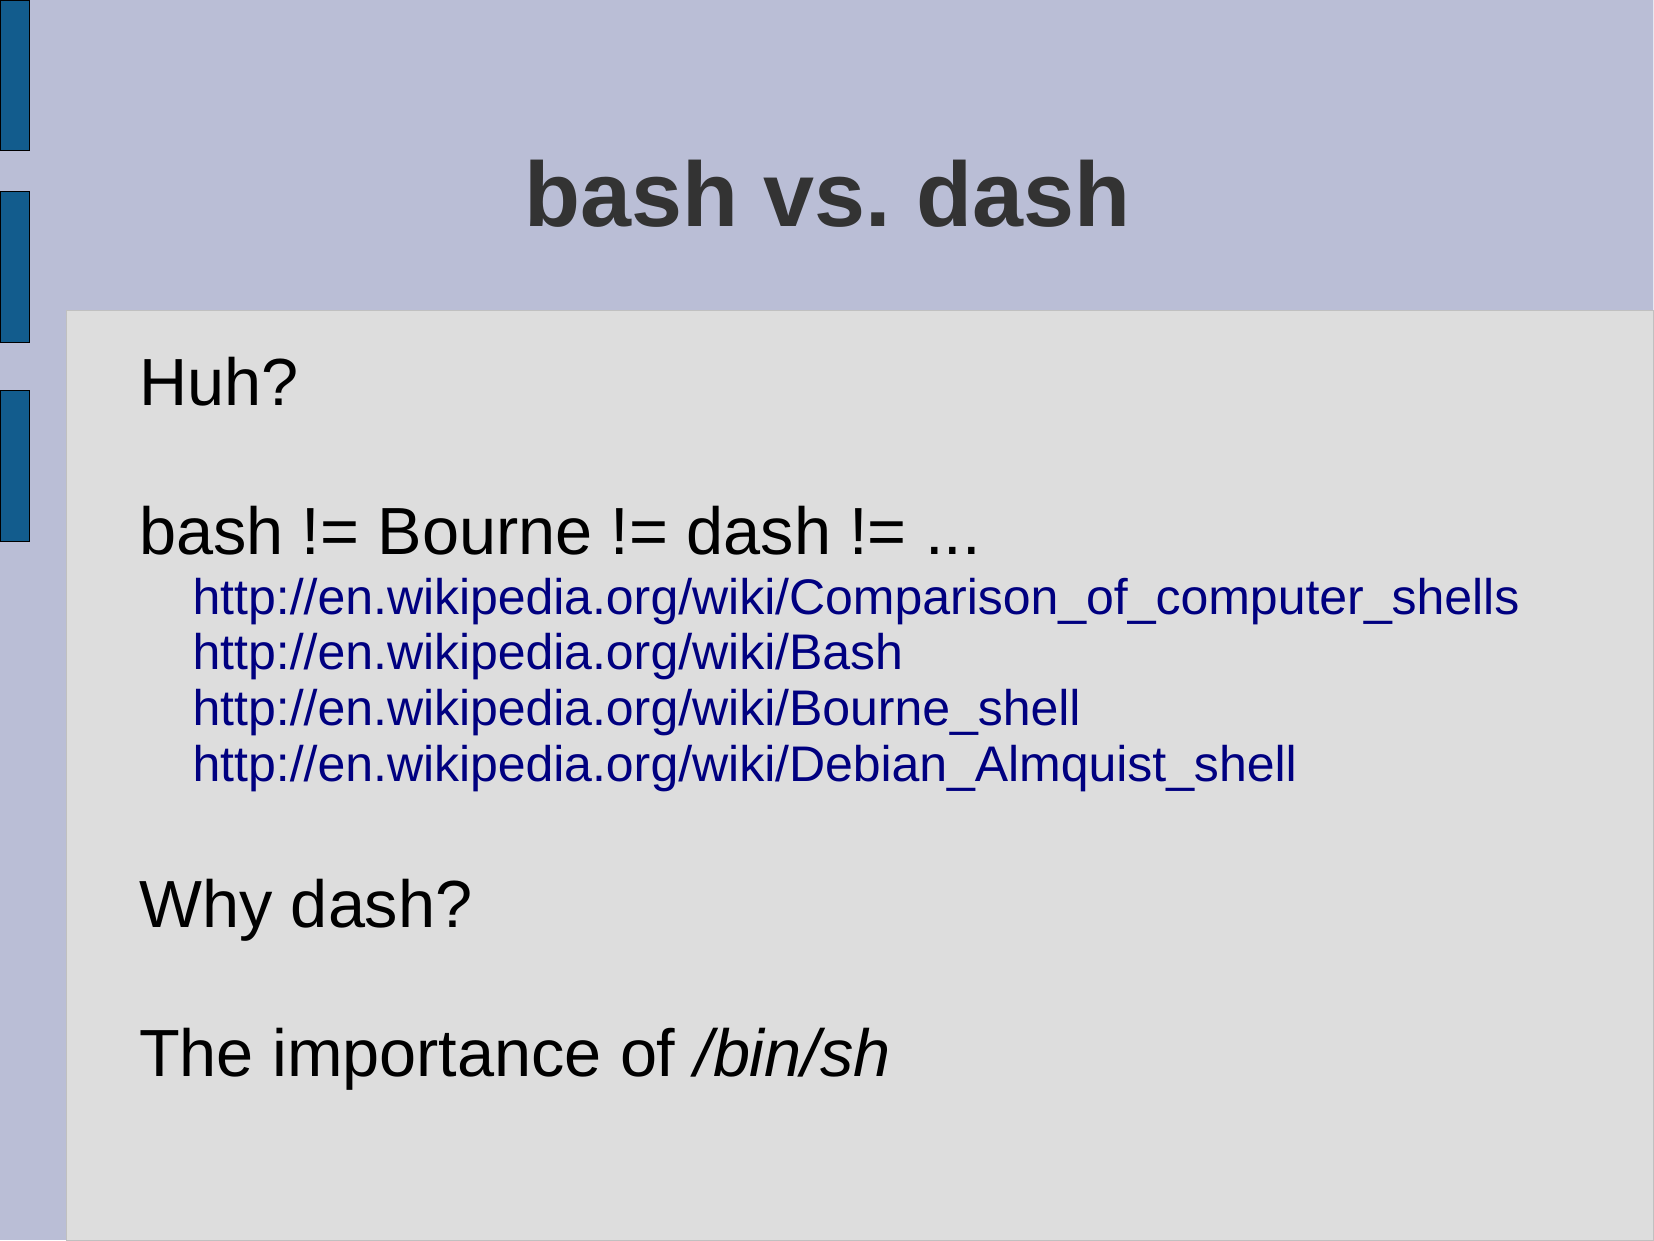

# bash vs. dash
Huh?
bash != Bourne != dash != ...
http://en.wikipedia.org/wiki/Comparison_of_computer_shells http://en.wikipedia.org/wiki/Bash
http://en.wikipedia.org/wiki/Bourne_shell
http://en.wikipedia.org/wiki/Debian_Almquist_shell
Why dash?
The importance of /bin/sh